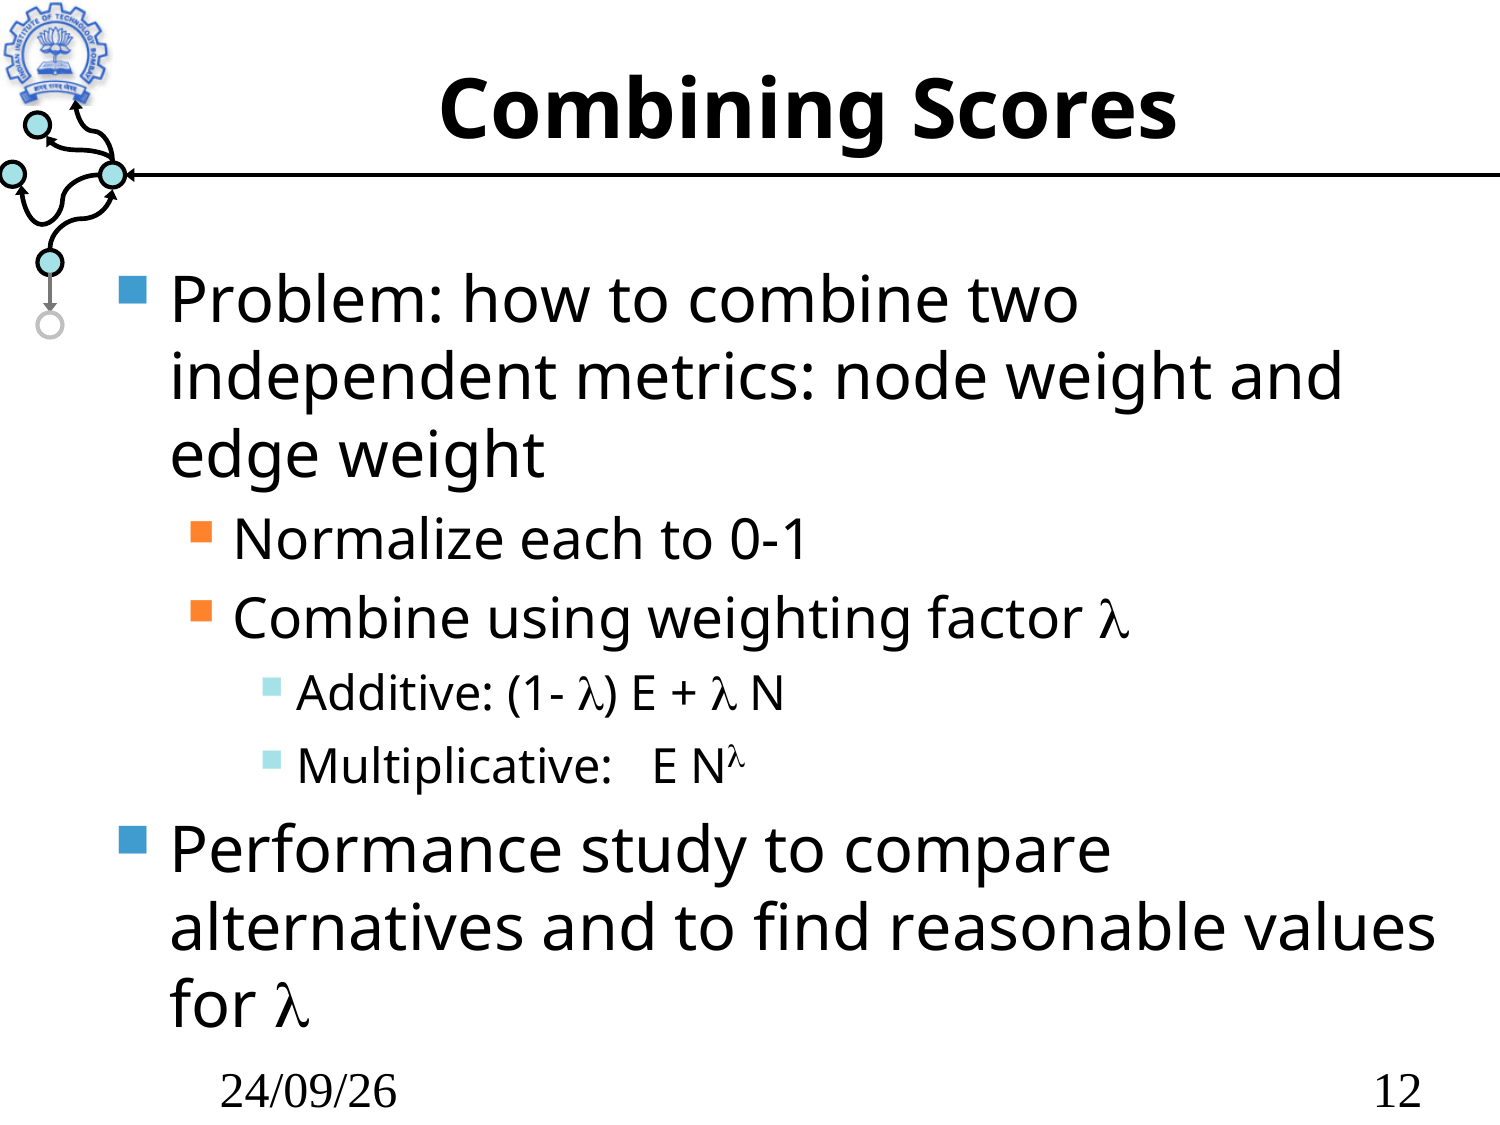

# Combining Scores
Problem: how to combine two independent metrics: node weight and edge weight
Normalize each to 0-1
Combine using weighting factor 
Additive: (1- ) E +  N
Multiplicative: E N
Performance study to compare alternatives and to find reasonable values for 
12